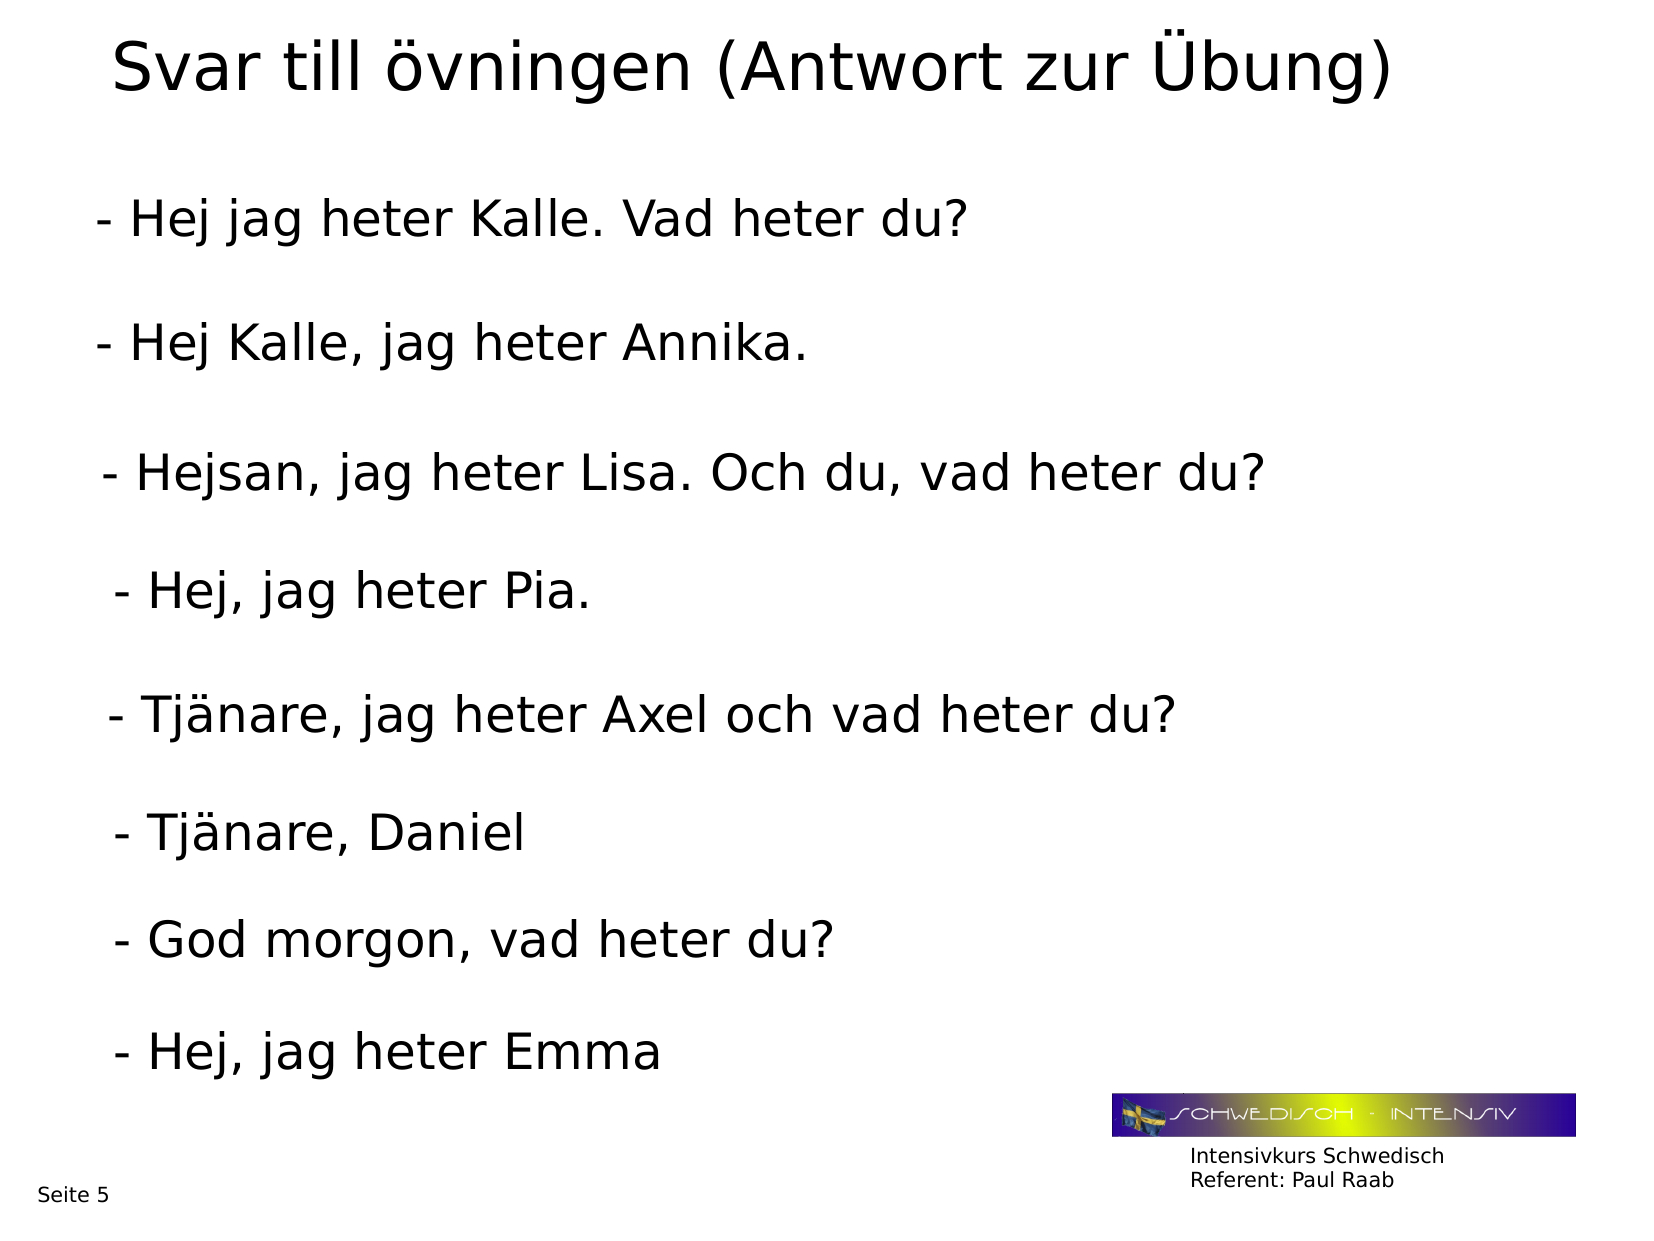

Svar till övningen (Antwort zur Übung)
- Hej jag heter Kalle. Vad heter du?
- Hej Kalle, jag heter Annika.
- Hejsan, jag heter Lisa. Och du, vad heter du?
- Hej, jag heter Pia.
- Tjänare, jag heter Axel och vad heter du?
- Tjänare, Daniel
- God morgon, vad heter du?
- Hej, jag heter Emma